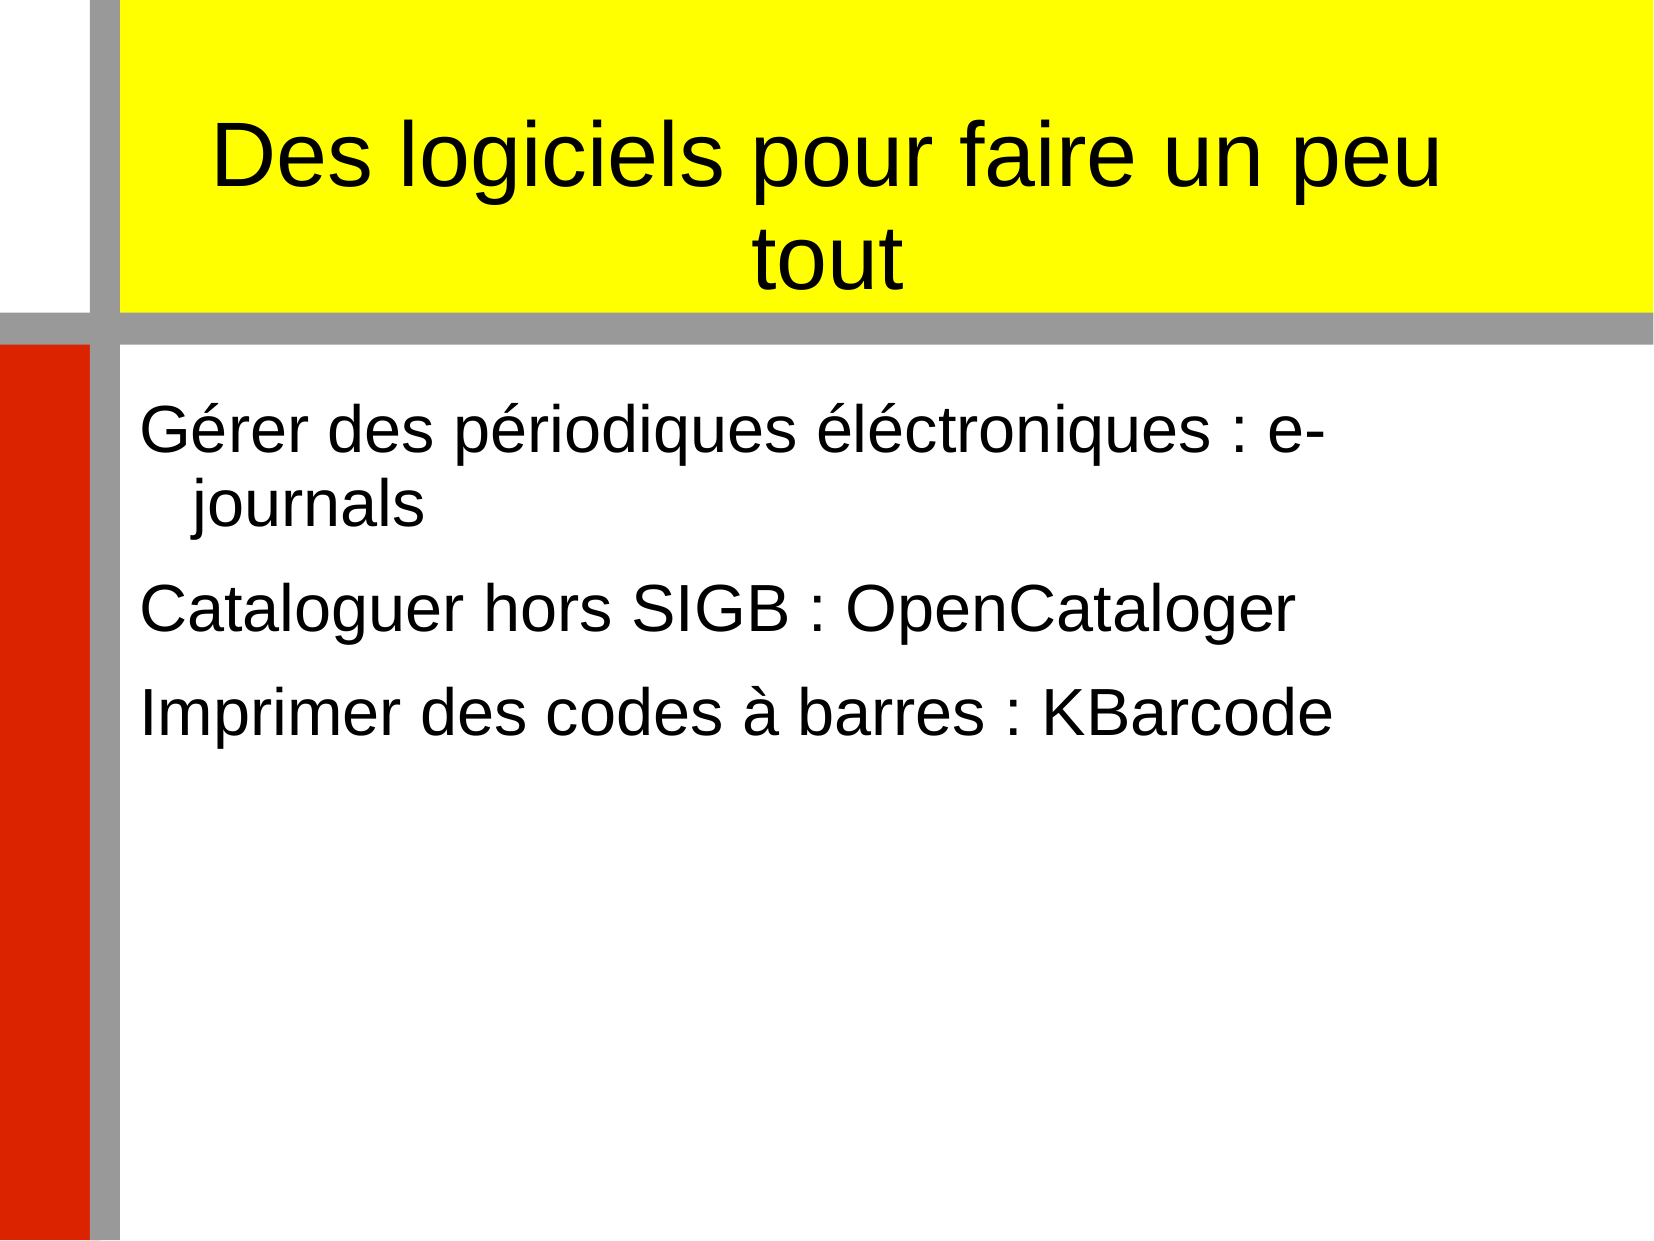

# Des logiciels pour faire un peu tout
Gérer des périodiques éléctroniques : e-journals
Cataloguer hors SIGB : OpenCataloger
Imprimer des codes à barres : KBarcode